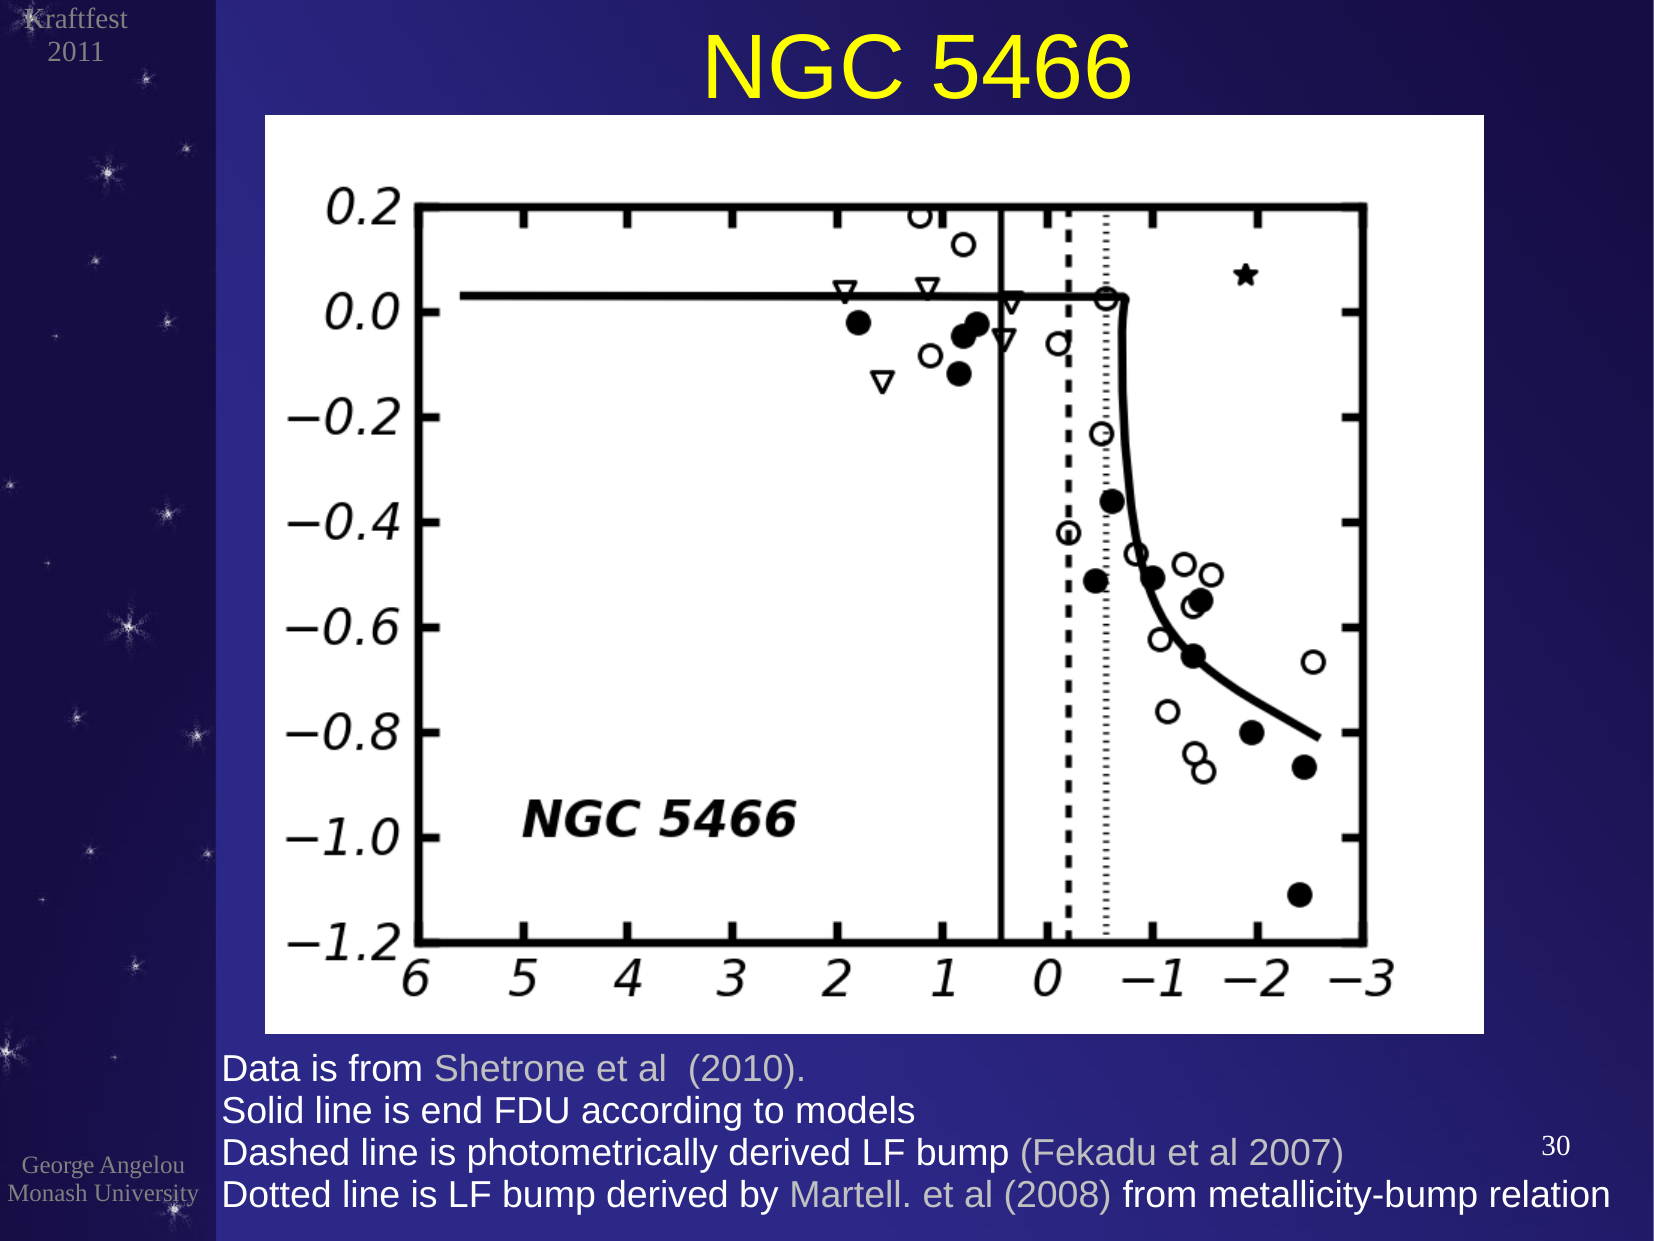

# NGC 5466
Data is from Shetrone et al (2010).
Solid line is end FDU according to models
Dashed line is photometrically derived LF bump (Fekadu et al 2007)
Dotted line is LF bump derived by Martell. et al (2008) from metallicity-bump relation
30